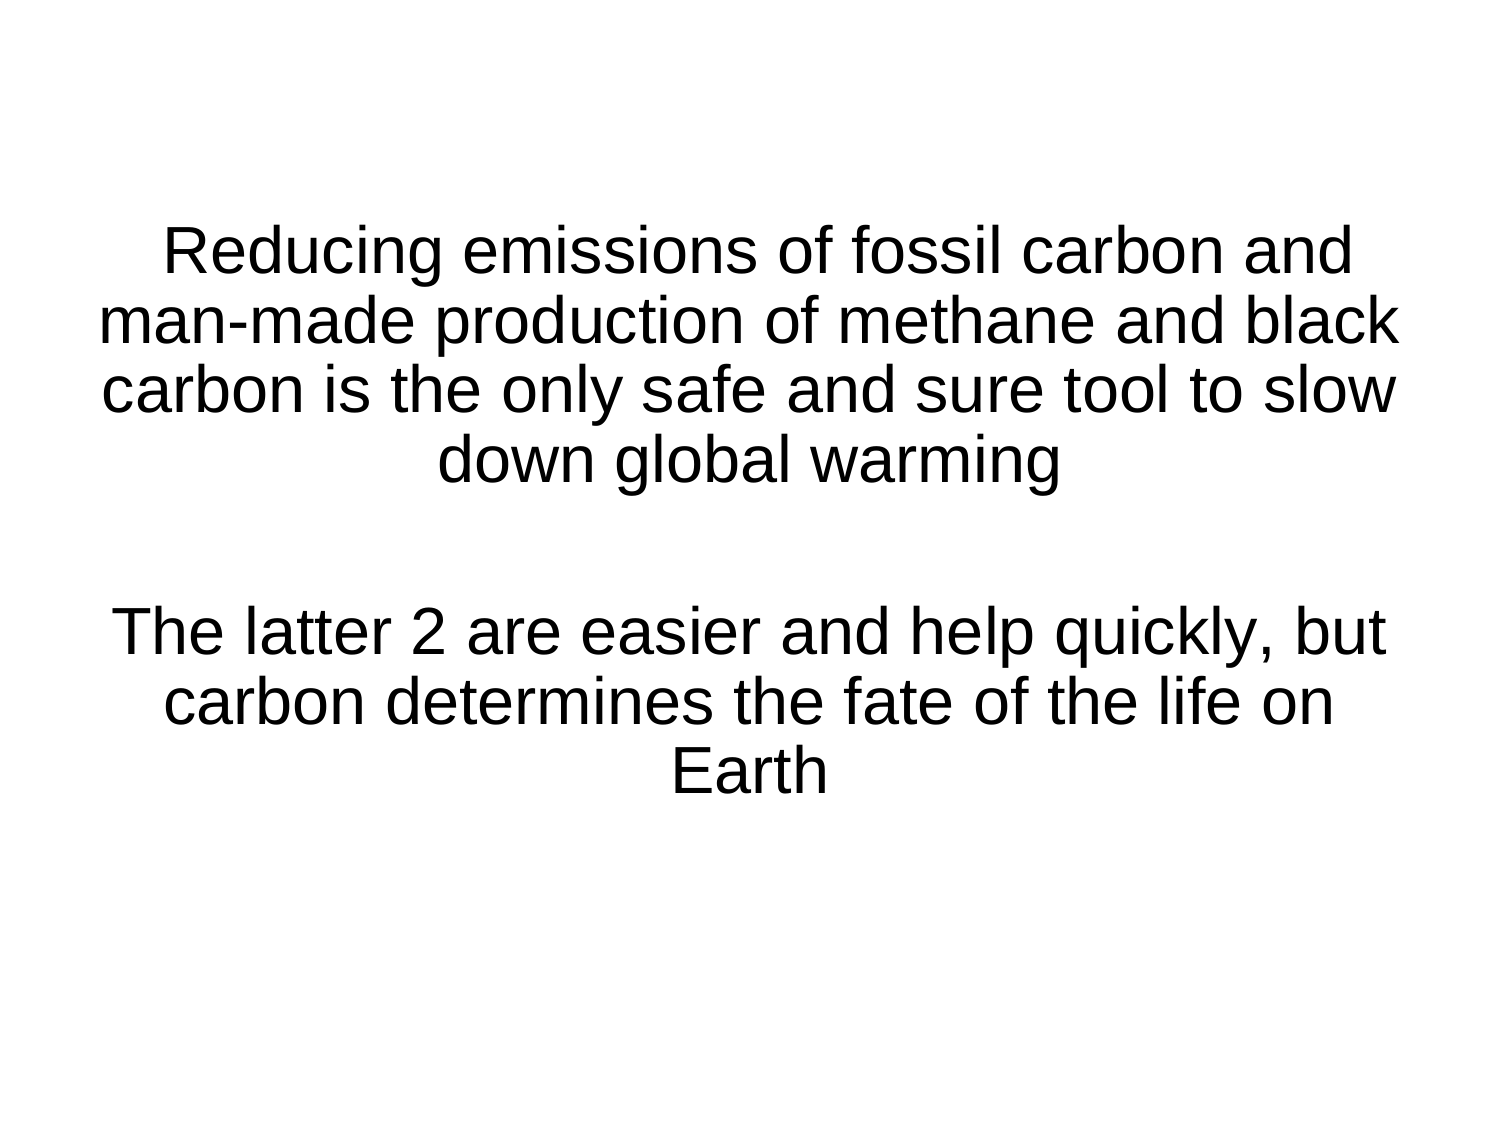

# Reducing emissions of fossil carbon and man-made production of methane and black carbon is the only safe and sure tool to slow down global warming
The latter 2 are easier and help quickly, but carbon determines the fate of the life on Earth